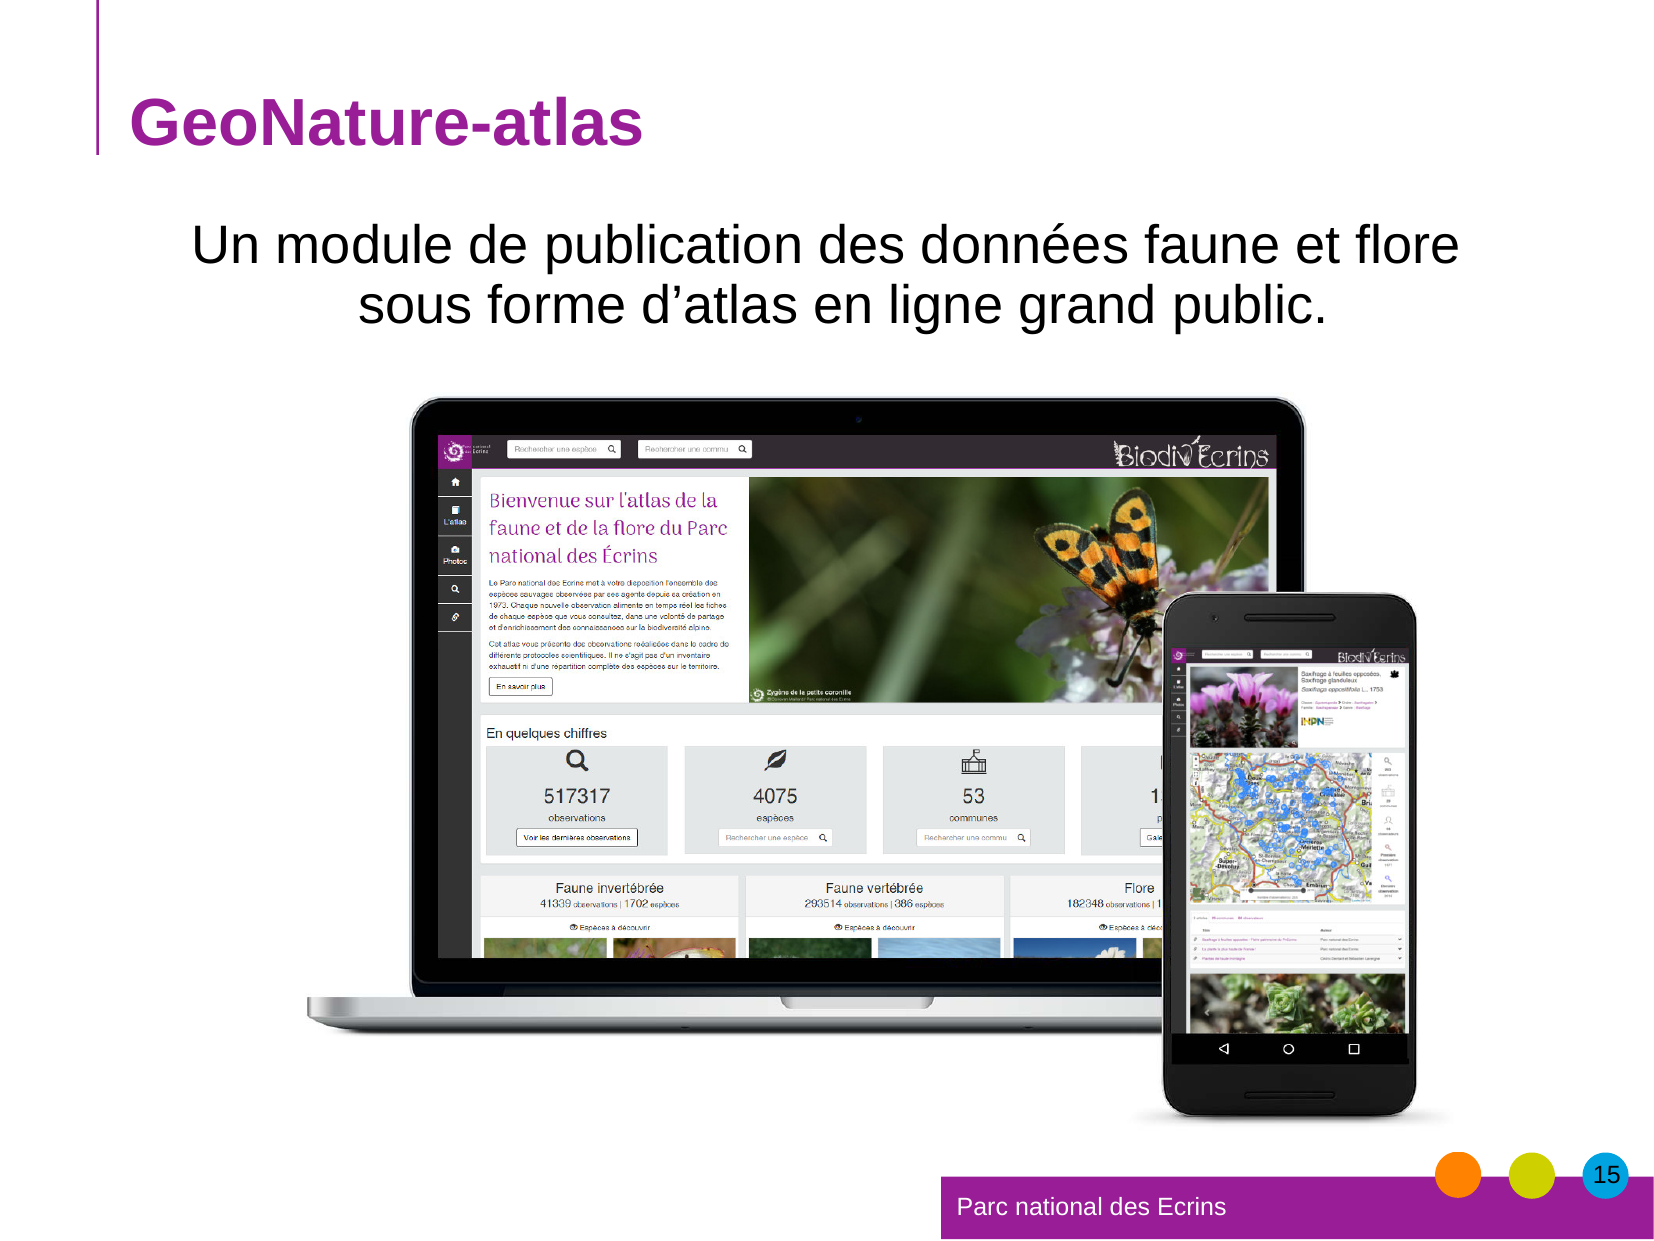

# GeoNature-atlas
Un module de publication des données faune et flore
sous forme d’atlas en ligne grand public.